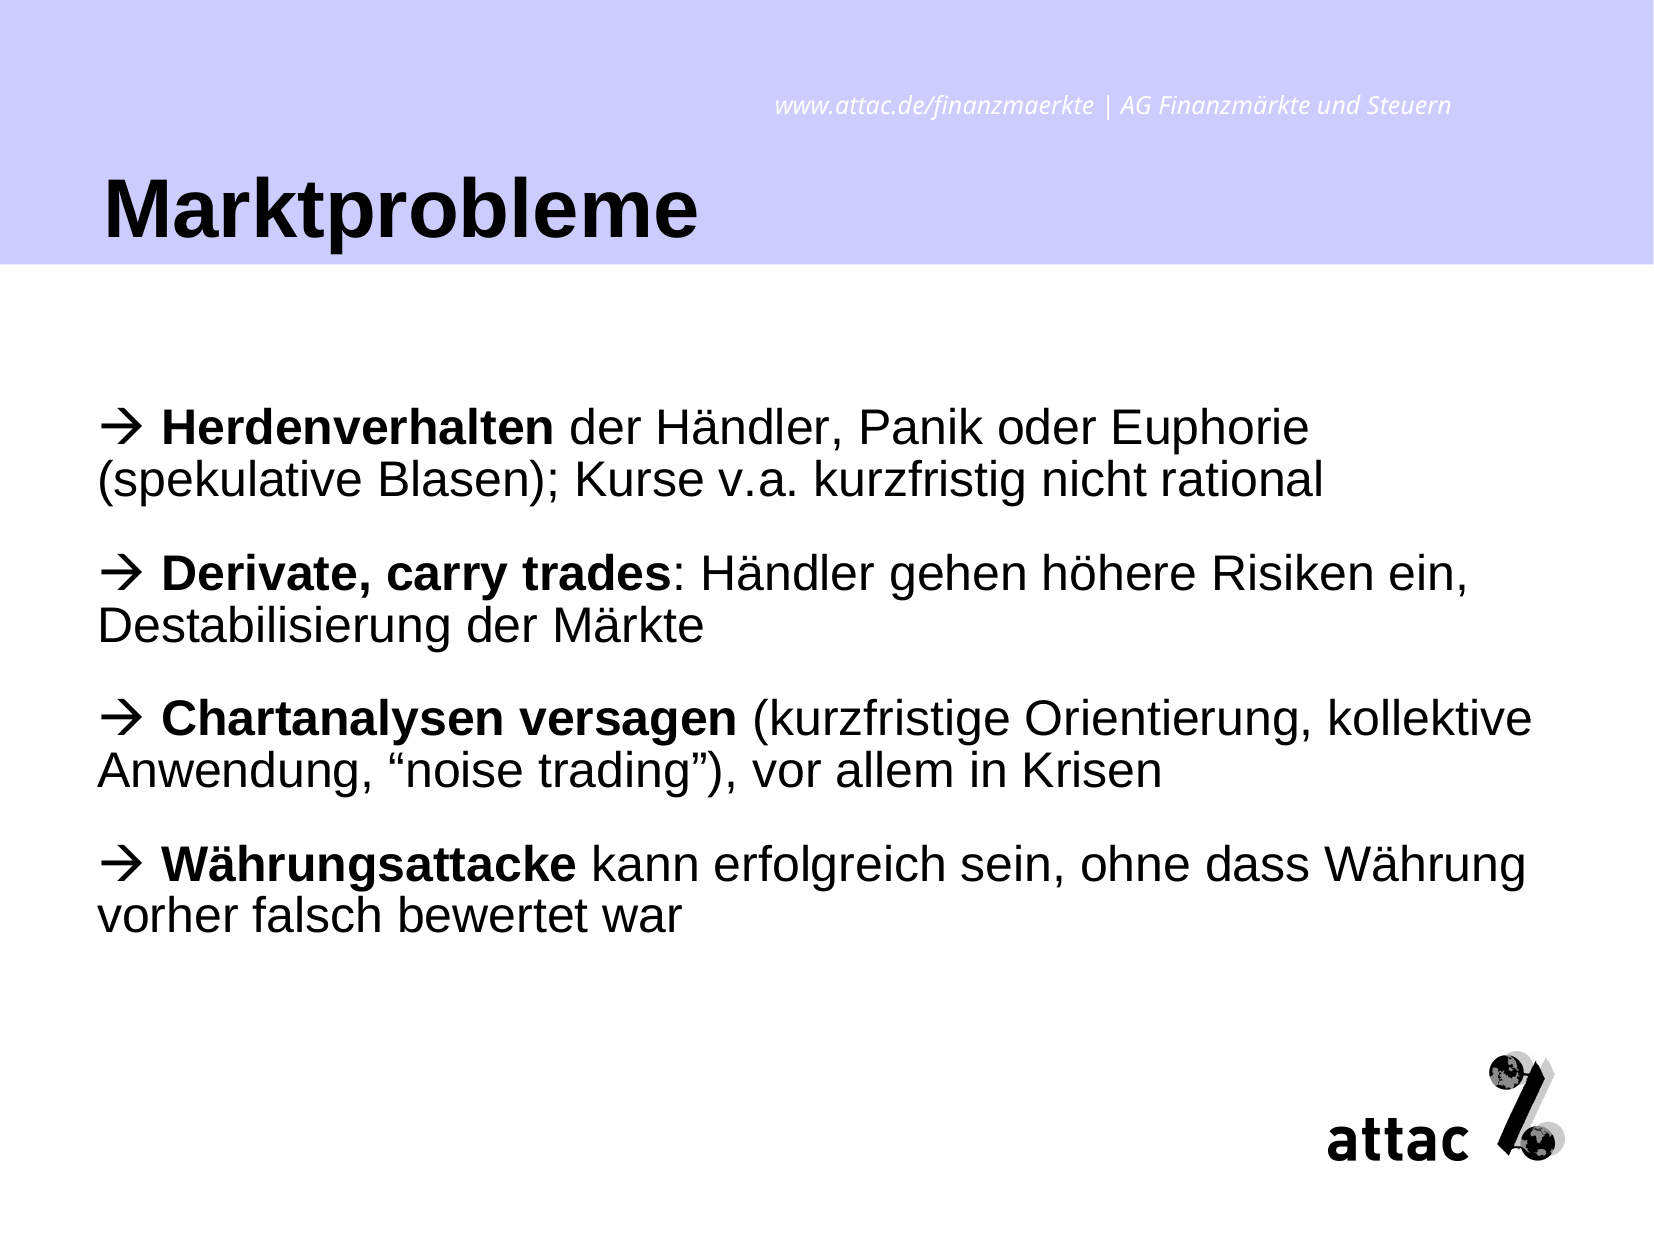

#
www.attac.de/finanzmaerkte | AG Finanzmärkte und Steuern
Marktprobleme
 Herdenverhalten der Händler, Panik oder Euphorie 	(spekulative Blasen); Kurse v.a. kurzfristig nicht rational
 Derivate, carry trades: Händler gehen höhere Risiken ein, 	Destabilisierung der Märkte
 Chartanalysen versagen (kurzfristige Orientierung, kollektive 	Anwendung, “noise trading”), vor allem in Krisen
 Währungsattacke kann erfolgreich sein, ohne dass Währung 	vorher falsch bewertet war